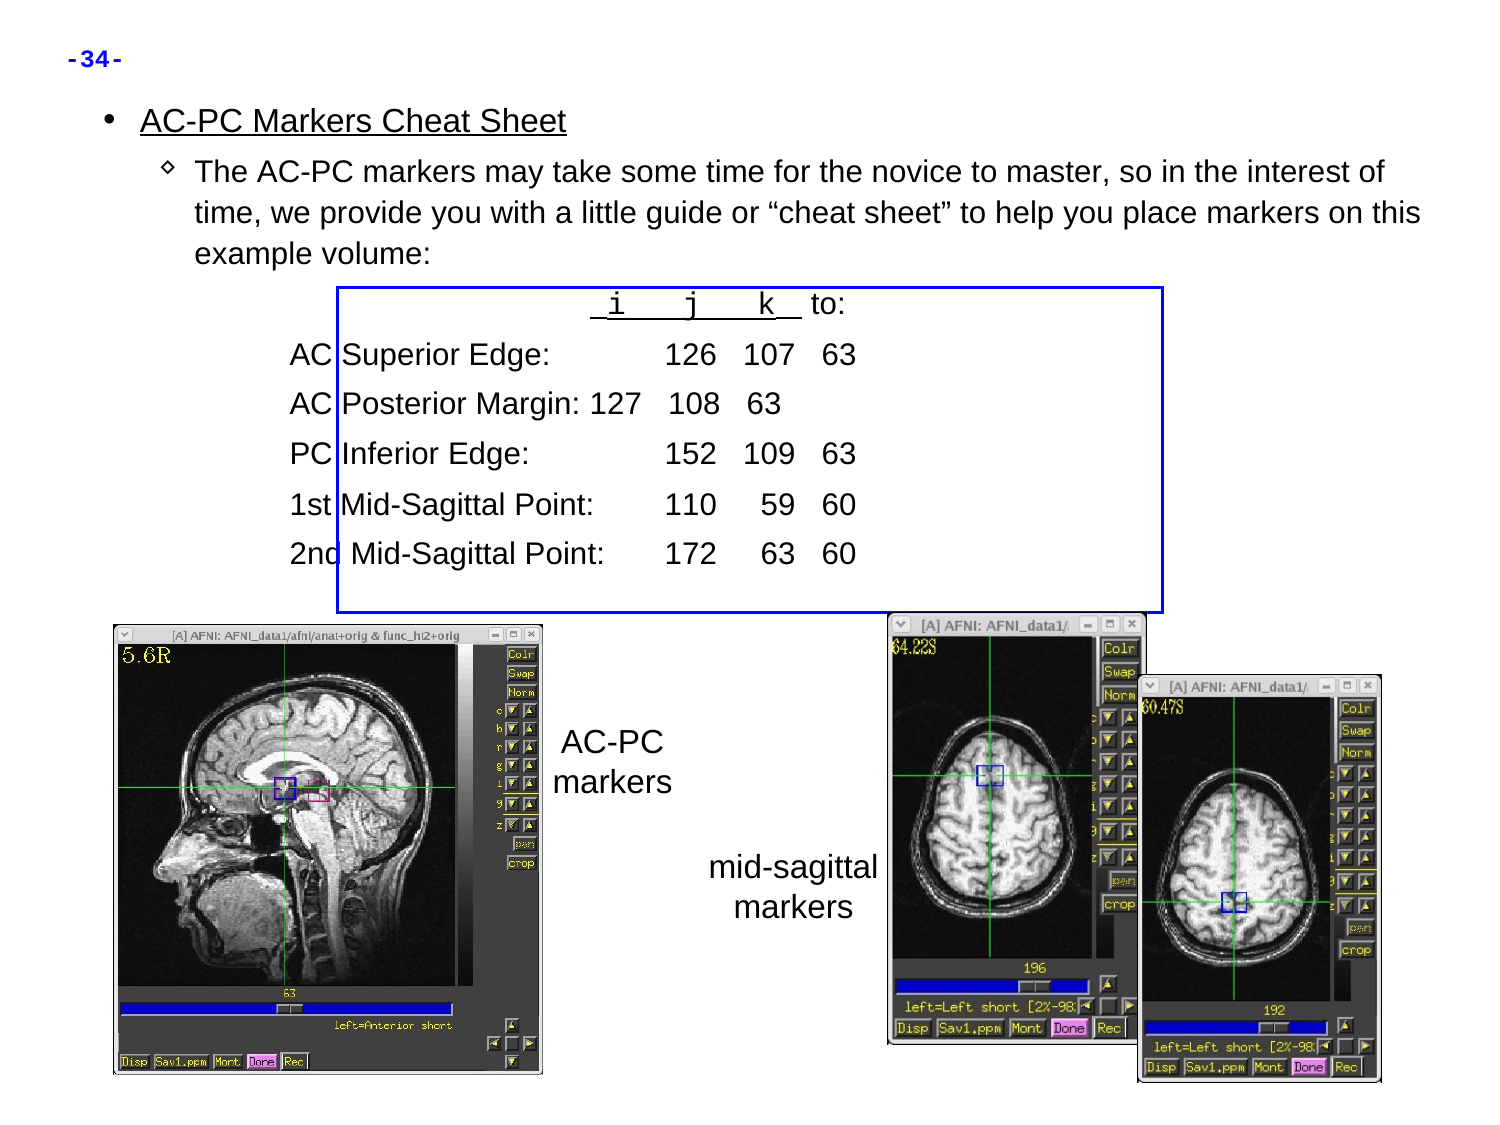

AC-PC Markers Cheat Sheet
The AC-PC markers may take some time for the novice to master, so in the interest of time, we provide you with a little guide or “cheat sheet” to help you place markers on this example volume:
					 i j k to:
		AC Superior Edge:		126 107 63
		AC Posterior Margin:	127 108 63
		PC Inferior Edge:		152 109 63
		1st Mid-Sagittal Point:	110 59 60
		2nd Mid-Sagittal Point:	172 63 60
AC-PC markers
mid-sagittal markers